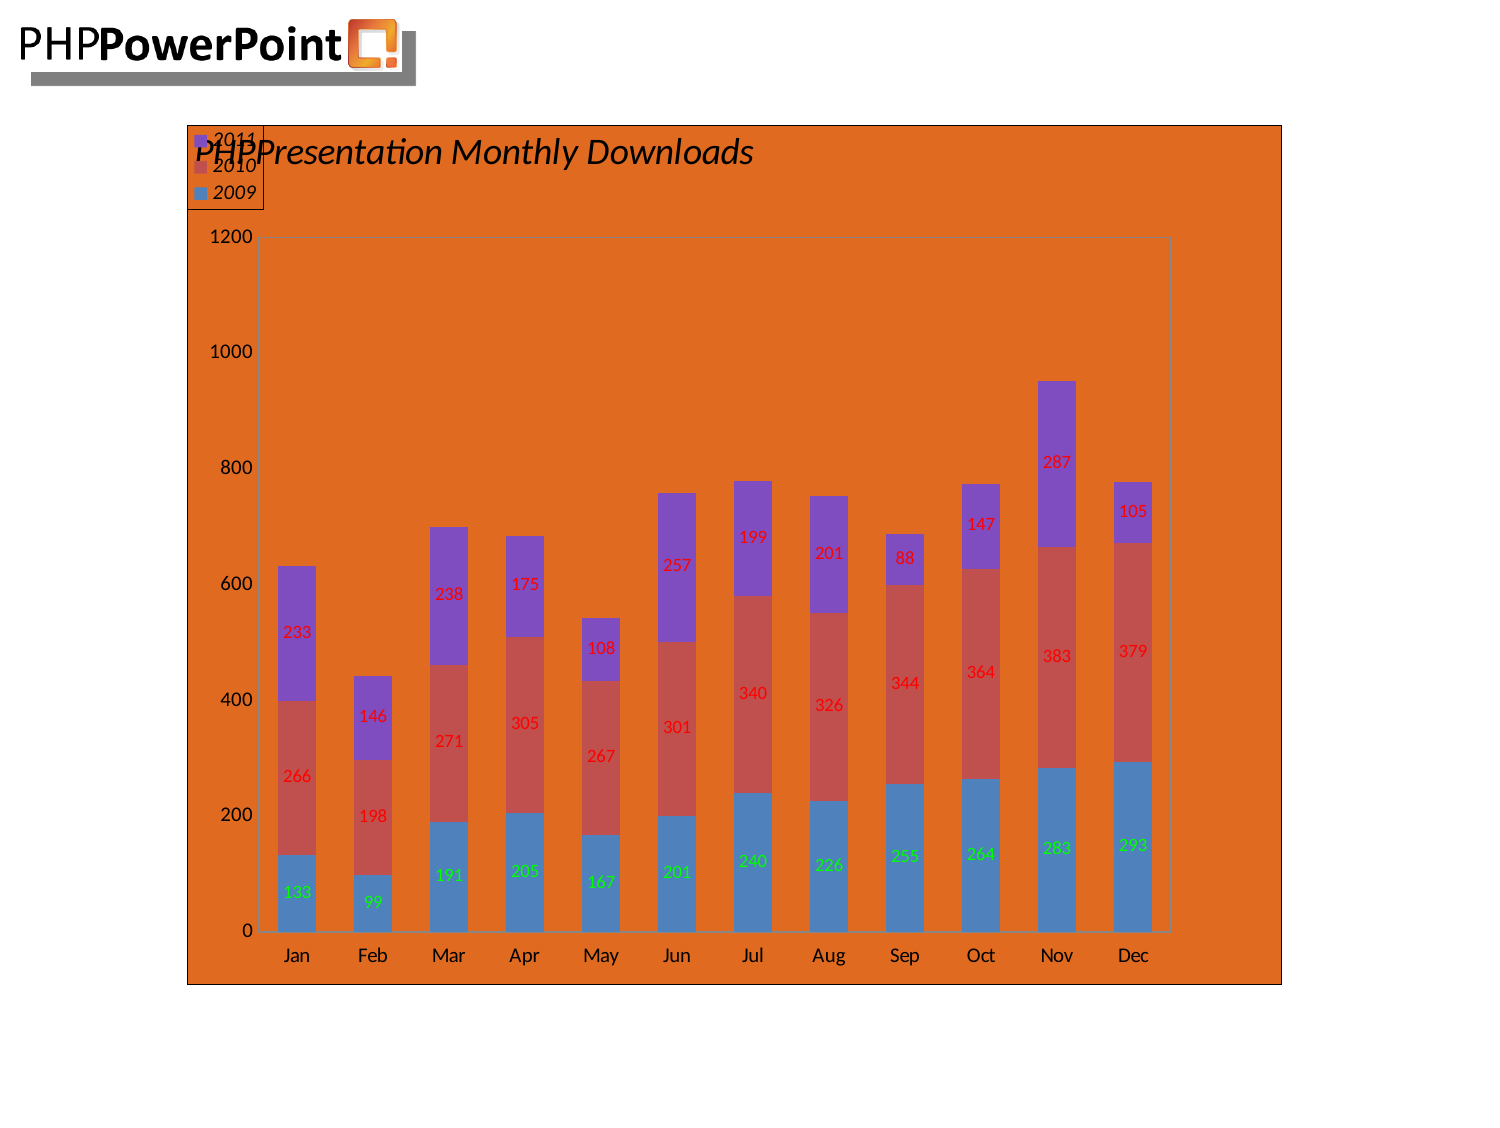

### Chart: PHPPresentation Monthly Downloads
| Category | 2009 | 2010 | 2011 |
|---|---|---|---|
| Jan | 133.0 | 266.0 | 233.0 |
| Feb | 99.0 | 198.0 | 146.0 |
| Mar | 191.0 | 271.0 | 238.0 |
| Apr | 205.0 | 305.0 | 175.0 |
| May | 167.0 | 267.0 | 108.0 |
| Jun | 201.0 | 301.0 | 257.0 |
| Jul | 240.0 | 340.0 | 199.0 |
| Aug | 226.0 | 326.0 | 201.0 |
| Sep | 255.0 | 344.0 | 88.0 |
| Oct | 264.0 | 364.0 | 147.0 |
| Nov | 283.0 | 383.0 | 287.0 |
| Dec | 293.0 | 379.0 | 105.0 |